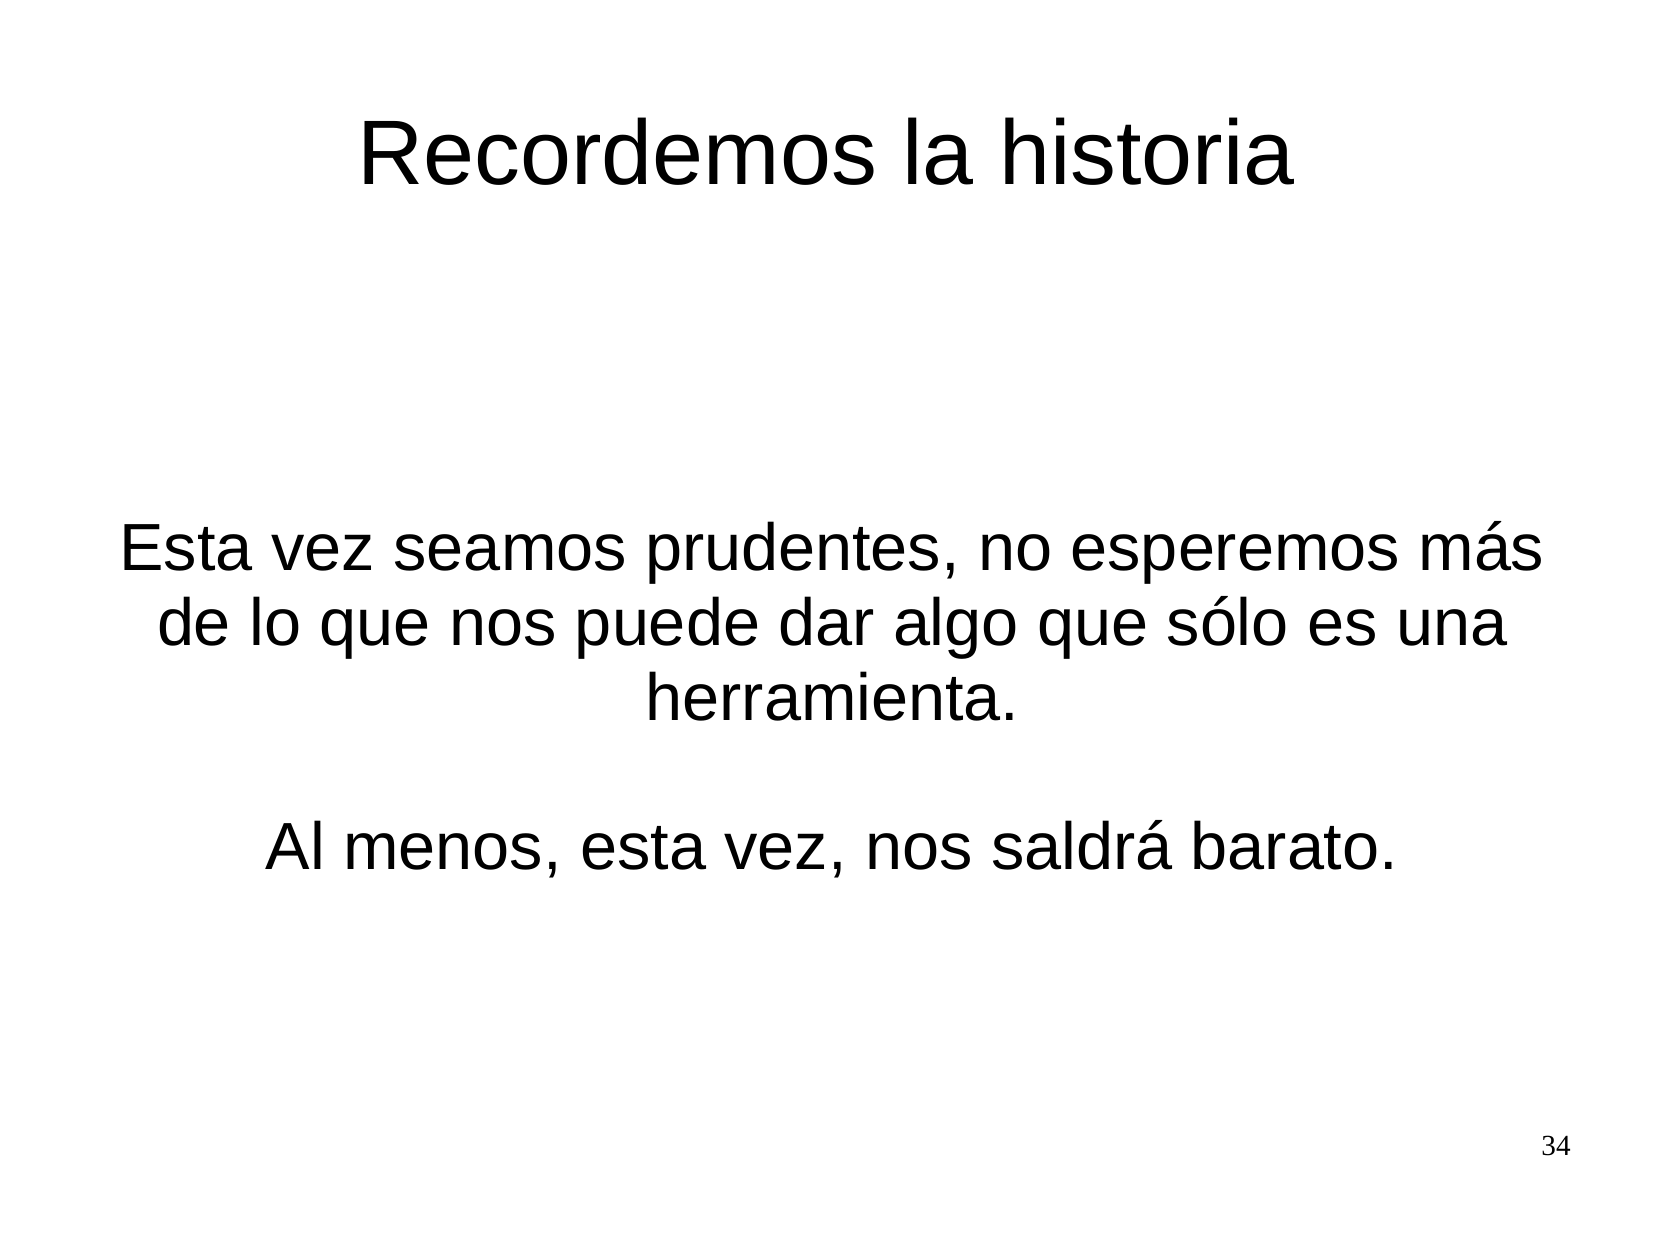

# Recordemos la historia
Esta vez seamos prudentes, no esperemos más de lo que nos puede dar algo que sólo es una herramienta.
Al menos, esta vez, nos saldrá barato.
34